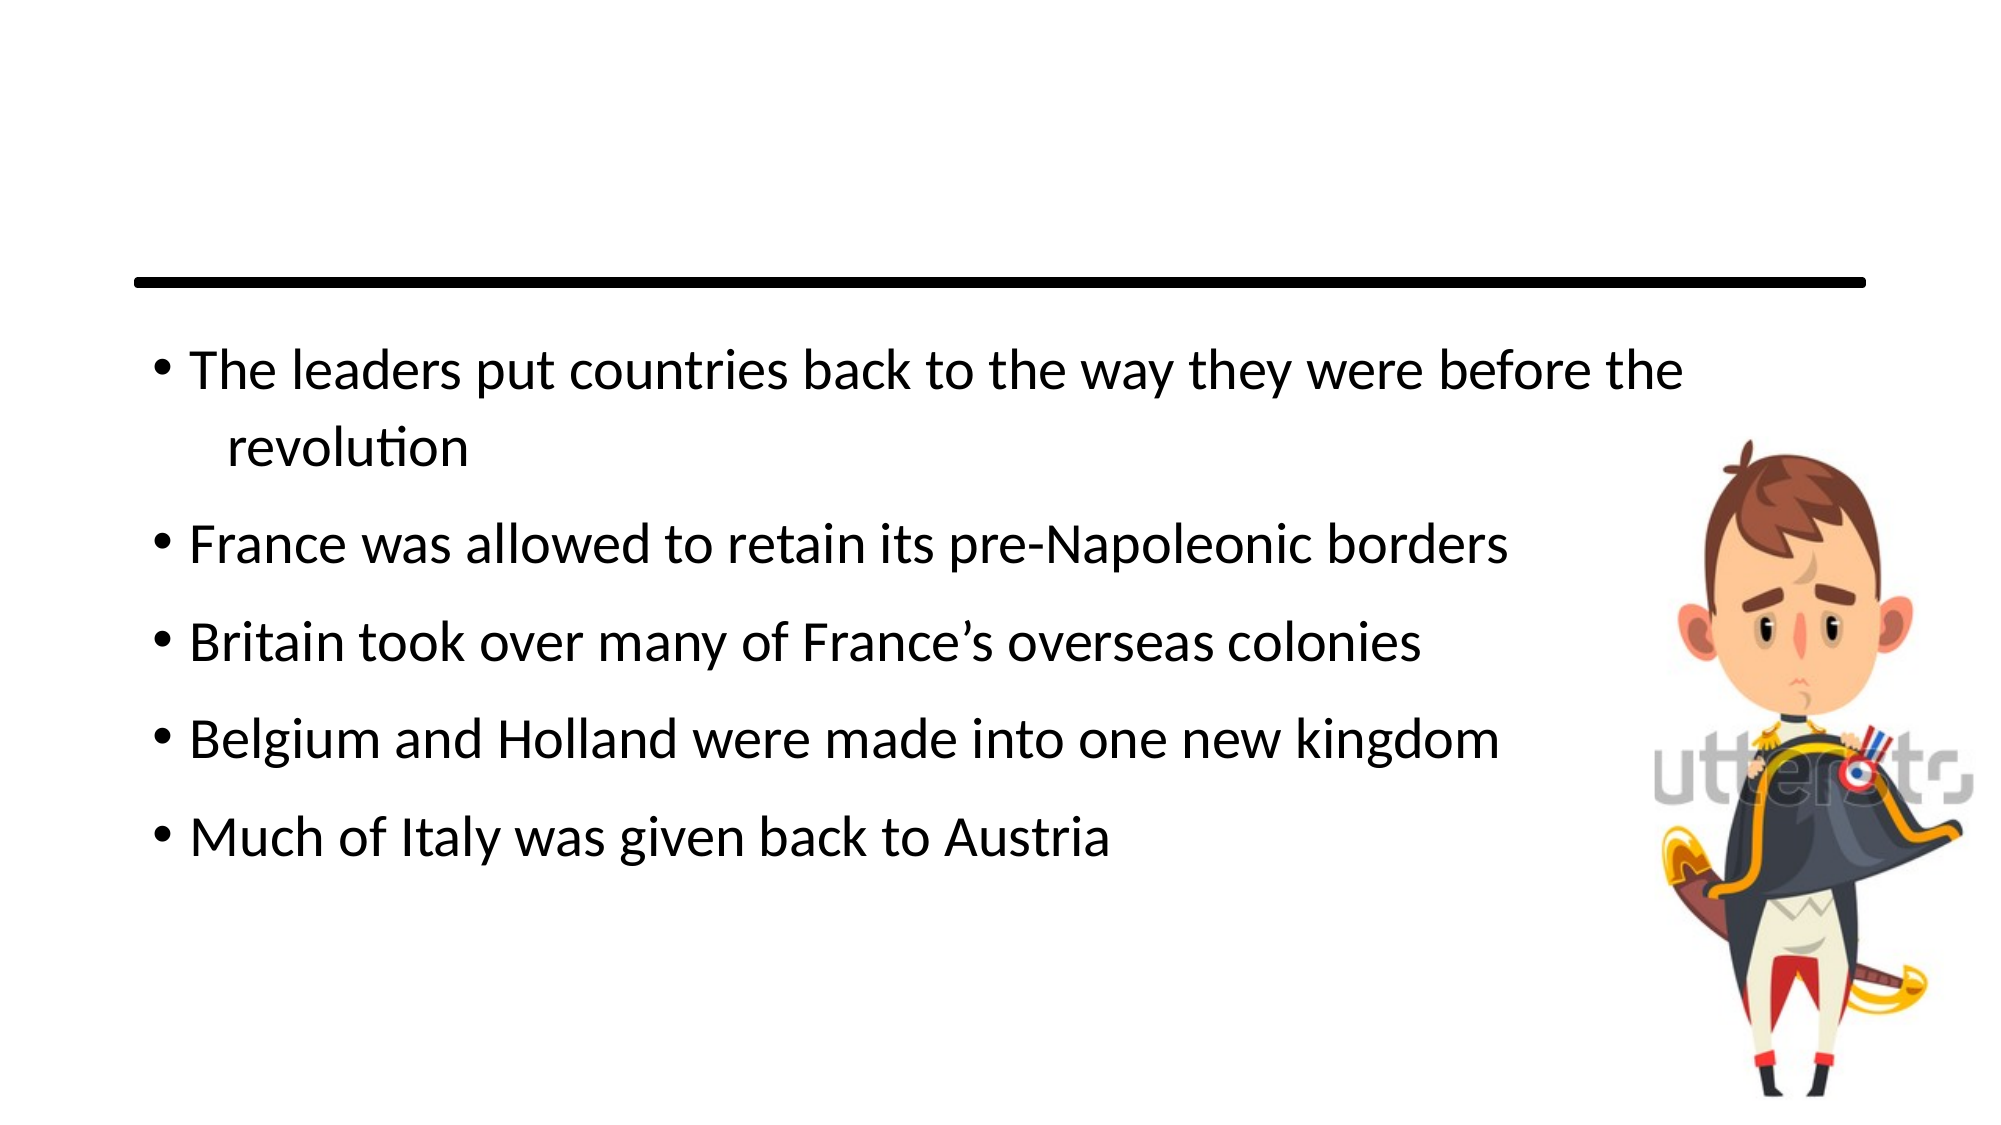

# The leaders put countries back to the way they were before the revolution
France was allowed to retain its pre-Napoleonic borders
Britain took over many of France’s overseas colonies
Belgium and Holland were made into one new kingdom
Much of Italy was given back to Austria